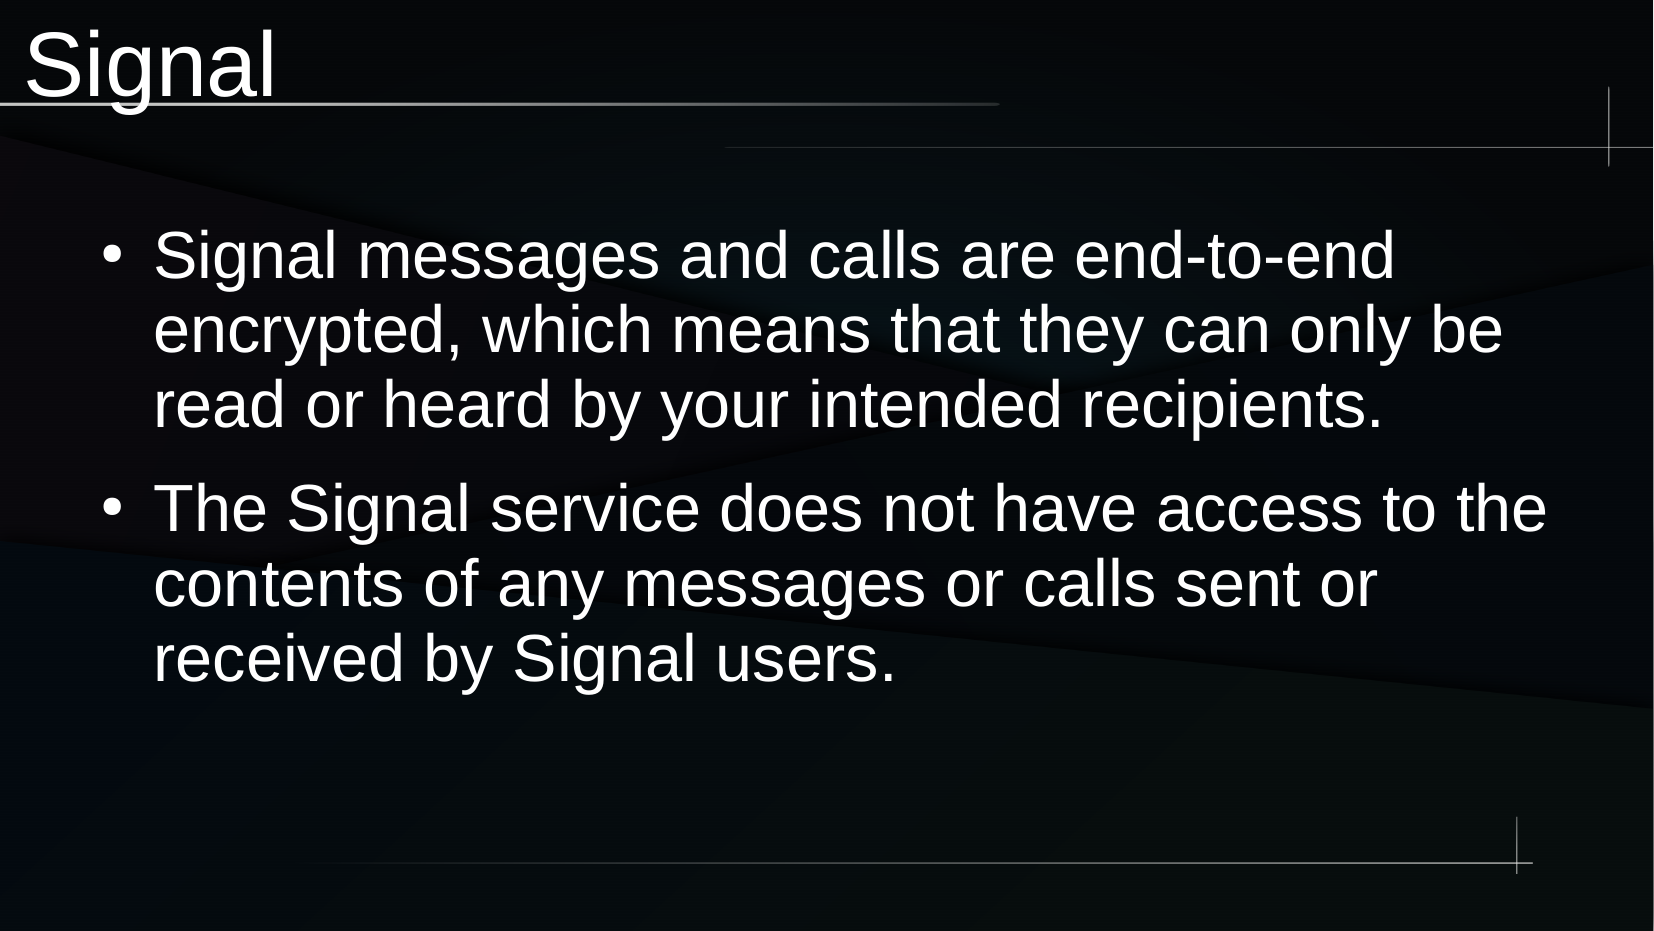

# Signal
Signal messages and calls are end-to-end encrypted, which means that they can only be read or heard by your intended recipients.
The Signal service does not have access to the contents of any messages or calls sent or received by Signal users.